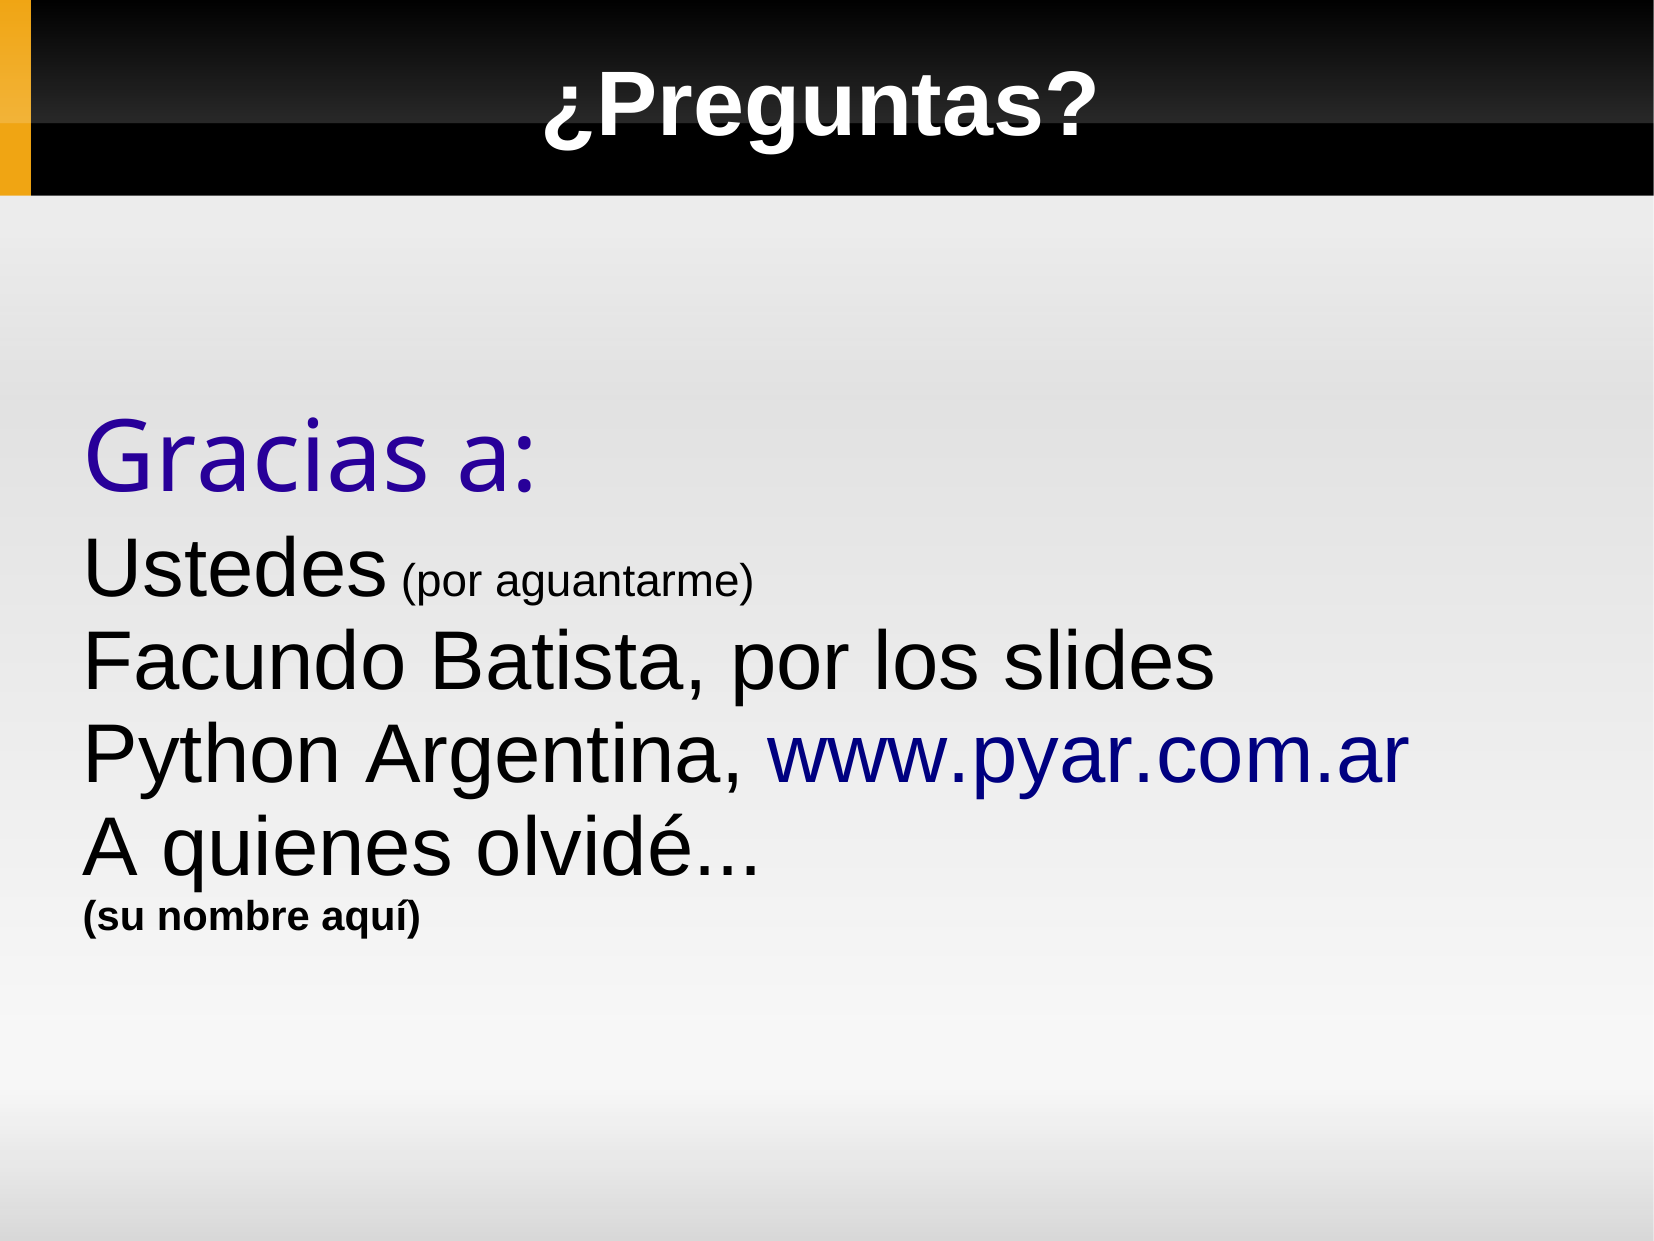

# ¿Preguntas?
Gracias a:
Ustedes (por aguantarme)
Facundo Batista, por los slides
Python Argentina, www.pyar.com.ar
A quienes olvidé...
(su nombre aquí)